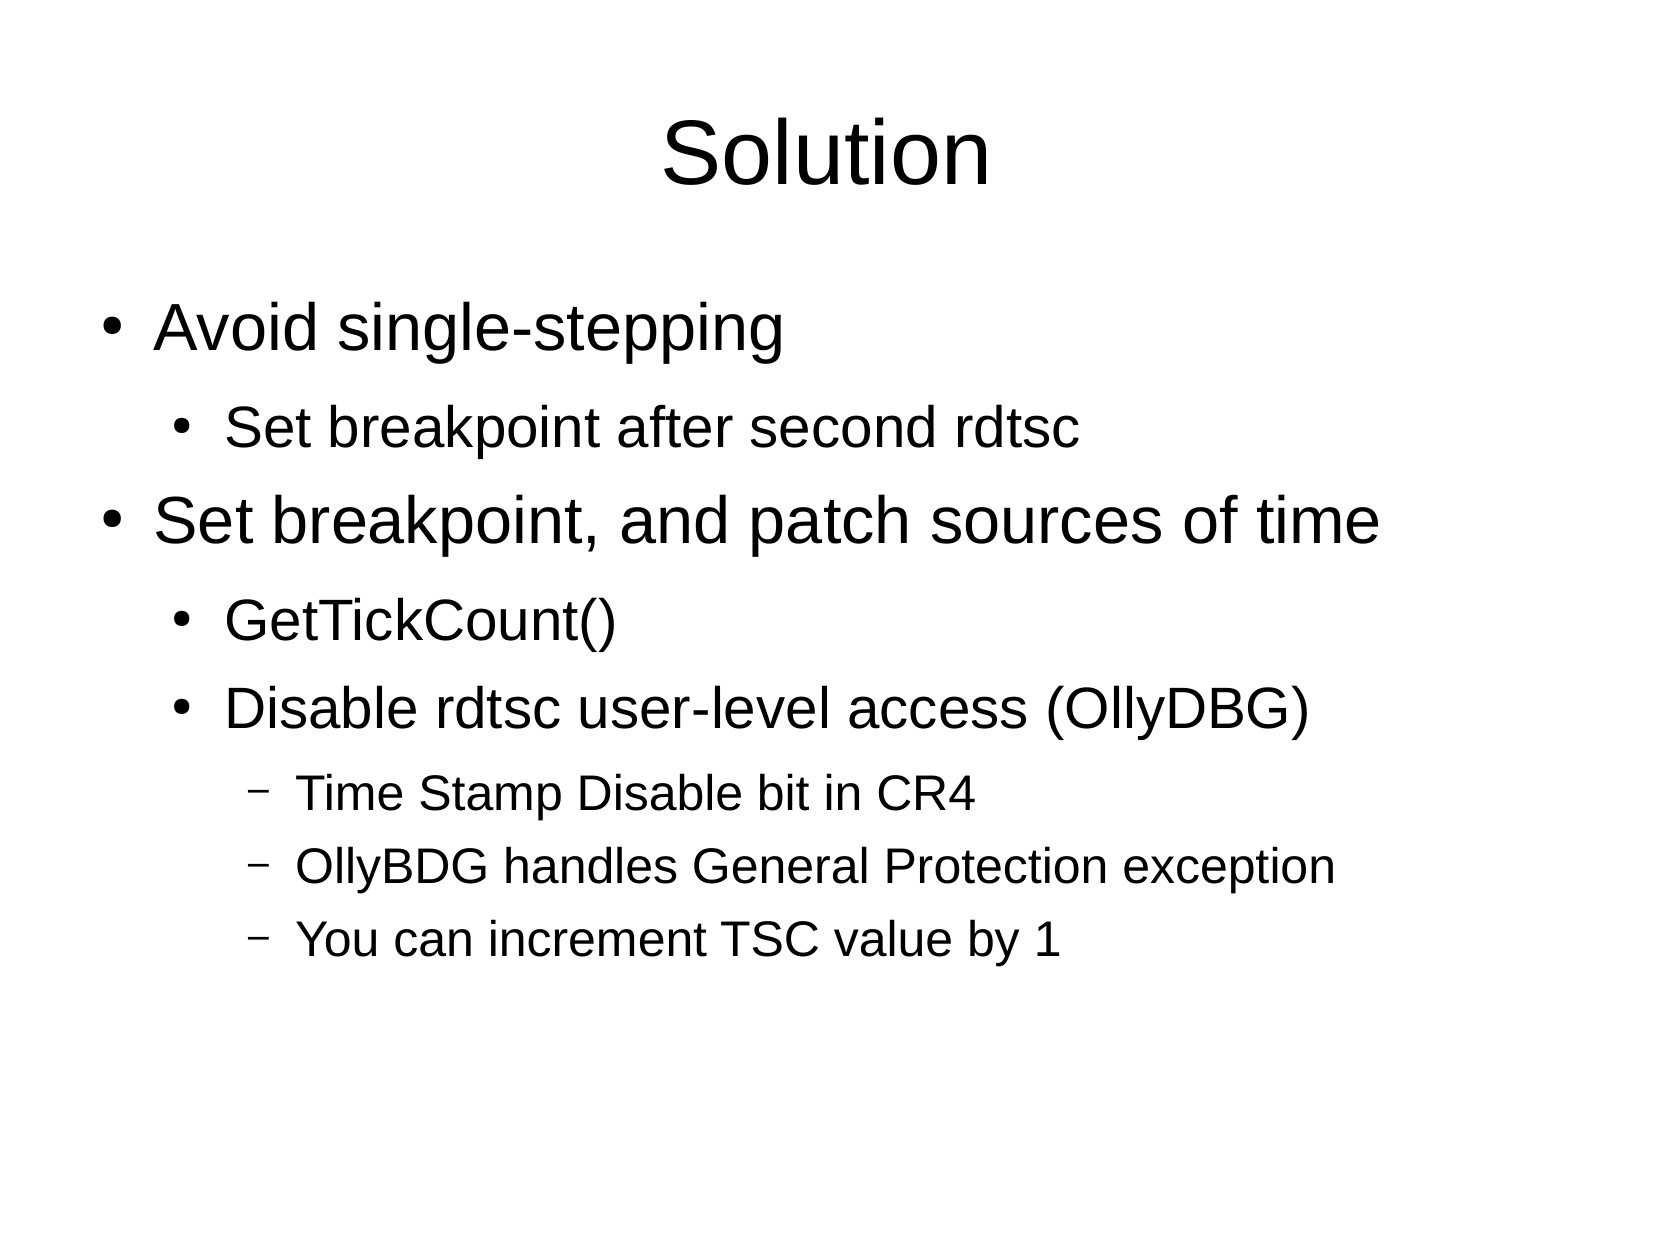

# Solution
Avoid single-stepping
Set breakpoint after second rdtsc
Set breakpoint, and patch sources of time
GetTickCount()
Disable rdtsc user-level access (OllyDBG)
Time Stamp Disable bit in CR4
OllyBDG handles General Protection exception
You can increment TSC value by 1